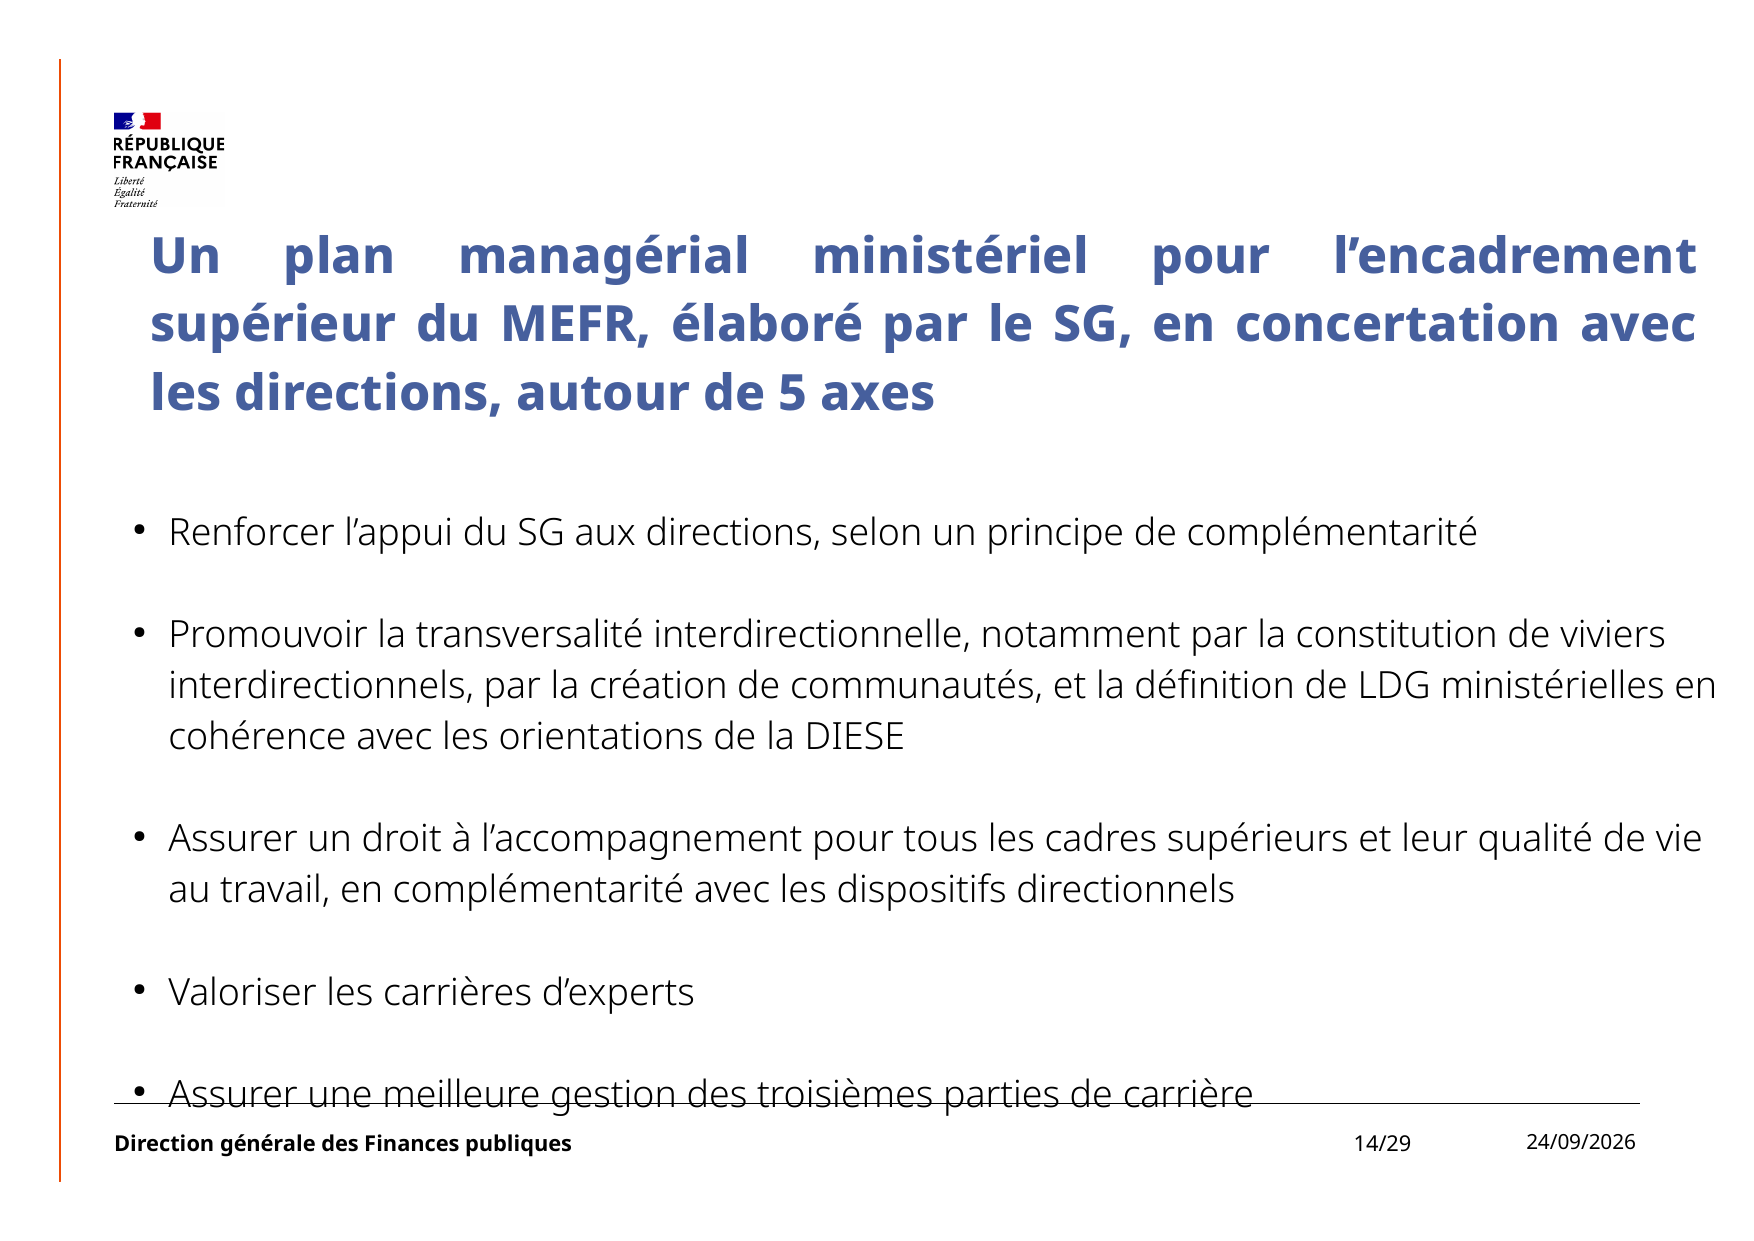

Un plan managérial ministériel pour l’encadrement supérieur du MEFR, élaboré par le SG, en concertation avec les directions, autour de 5 axes
Renforcer l’appui du SG aux directions, selon un principe de complémentarité
Promouvoir la transversalité interdirectionnelle, notamment par la constitution de viviers interdirectionnels, par la création de communautés, et la définition de LDG ministérielles en cohérence avec les orientations de la DIESE
Assurer un droit à l’accompagnement pour tous les cadres supérieurs et leur qualité de vie au travail, en complémentarité avec les dispositifs directionnels
Valoriser les carrières d’experts
Assurer une meilleure gestion des troisièmes parties de carrière